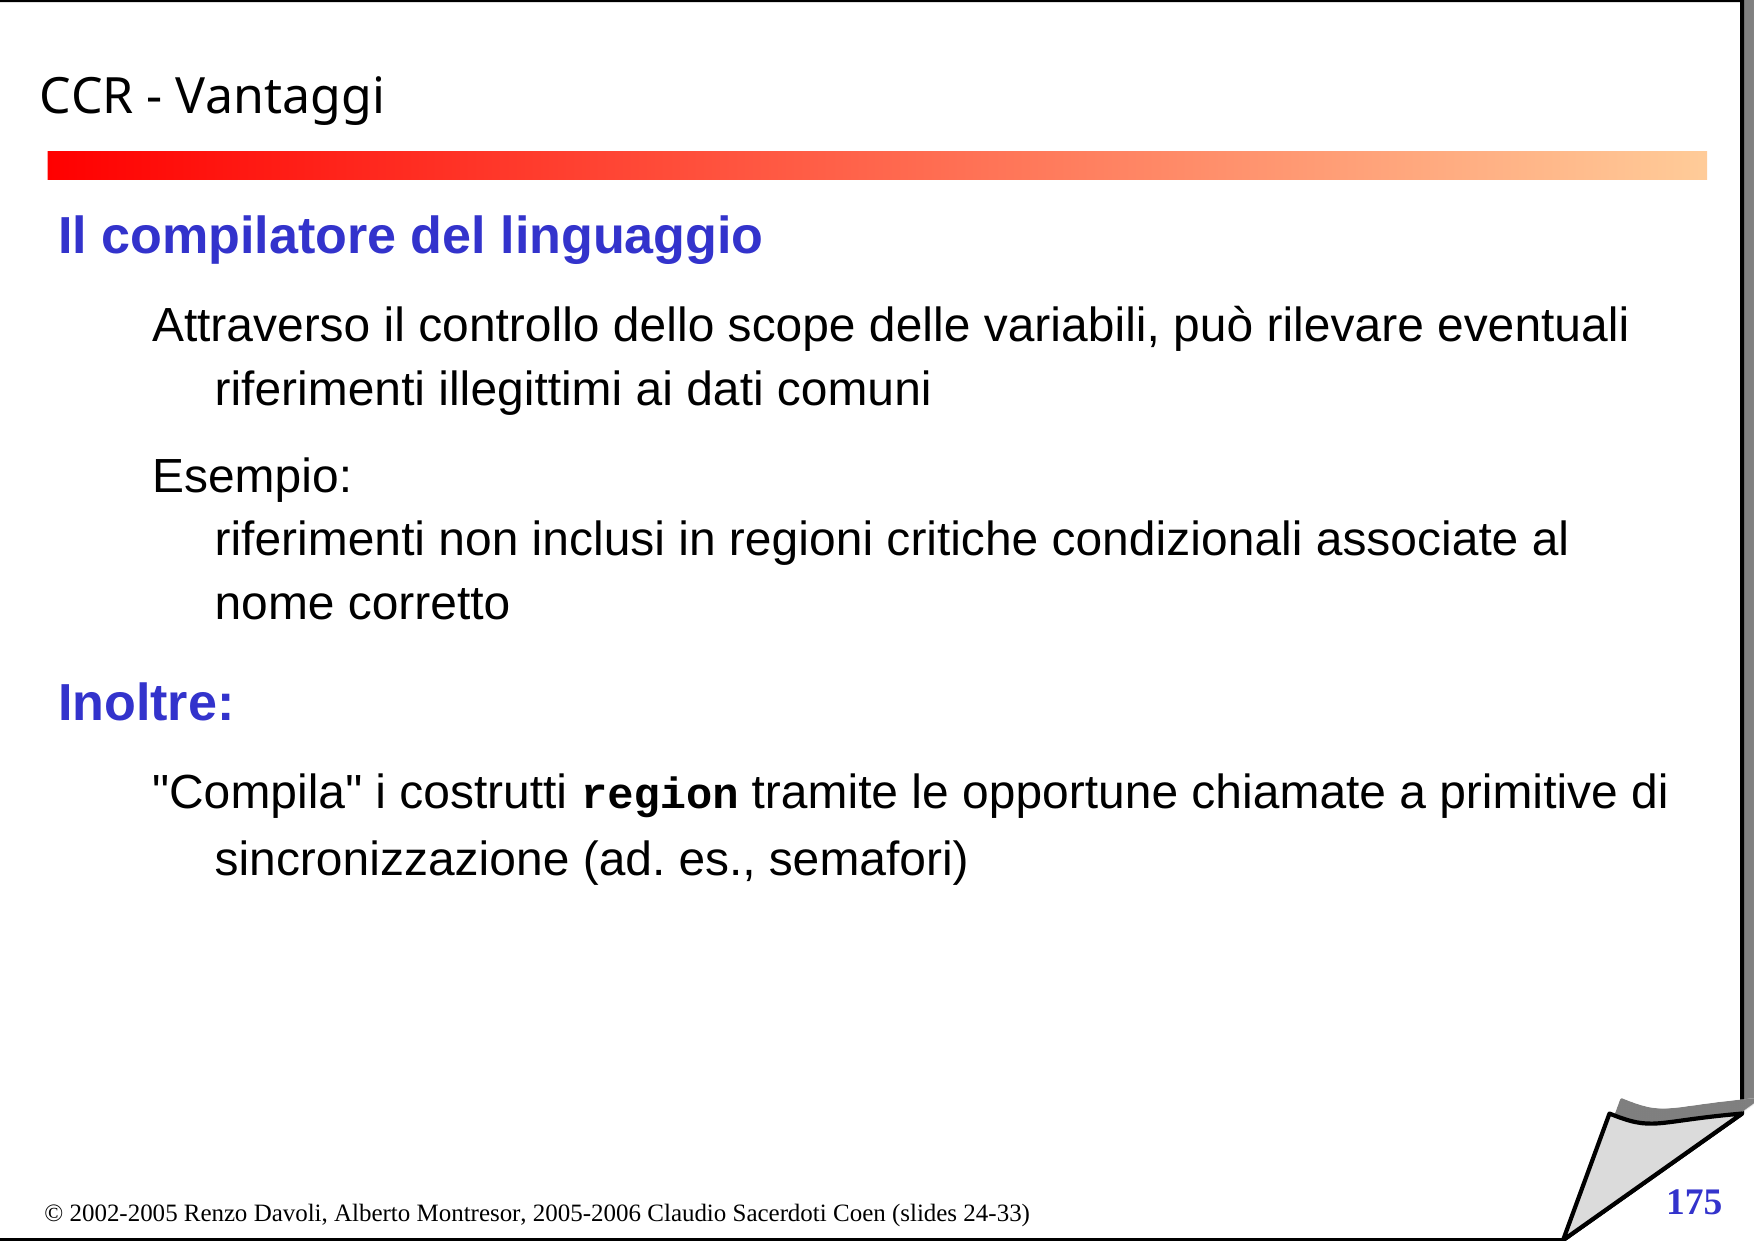

# CCR - Vantaggi
Il compilatore del linguaggio
Attraverso il controllo dello scope delle variabili, può rilevare eventuali riferimenti illegittimi ai dati comuni
Esempio:
riferimenti non inclusi in regioni critiche condizionali associate al nome corretto
Inoltre:
"Compila" i costrutti region tramite le opportune chiamate a primitive di sincronizzazione (ad. es., semafori)